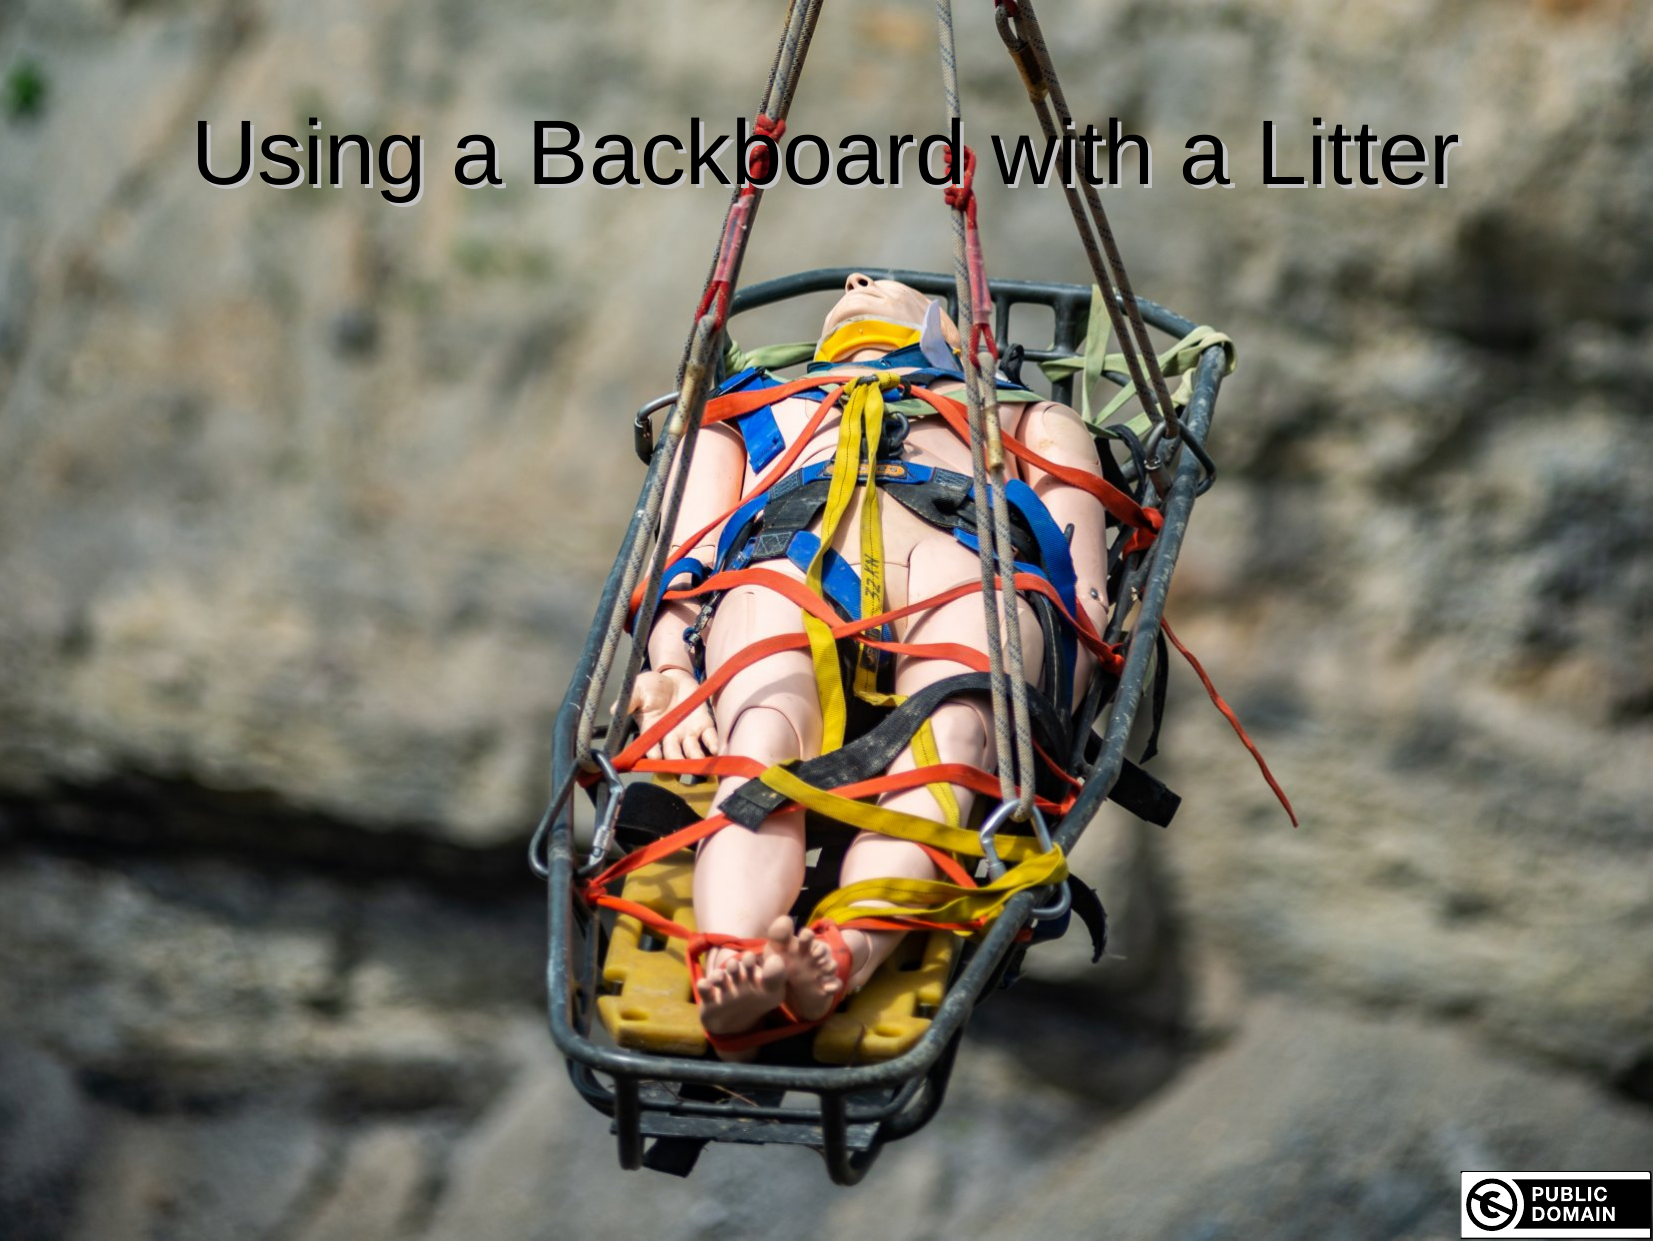

# Using a Backboard with a Litter